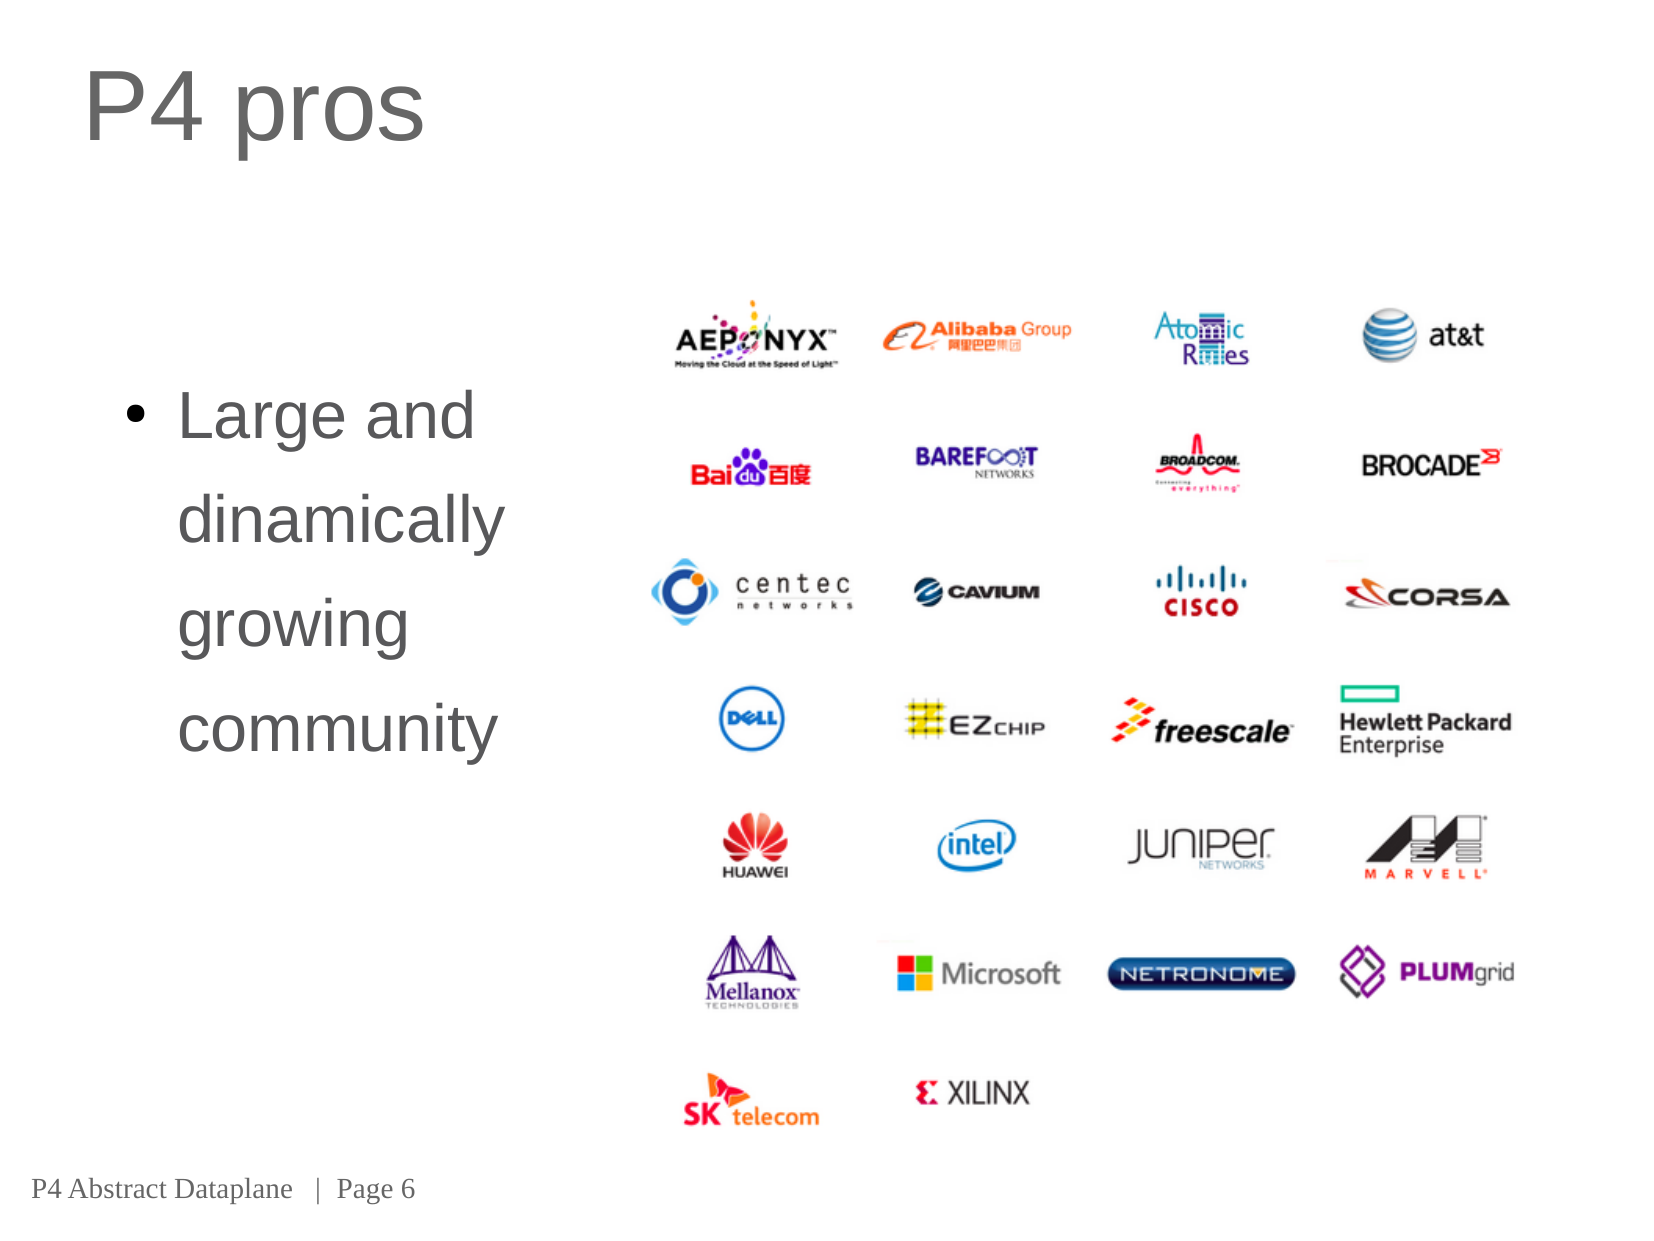

# P4 pros
Large and
dinamically
growing
community
6
P4 Abstract Dataplane